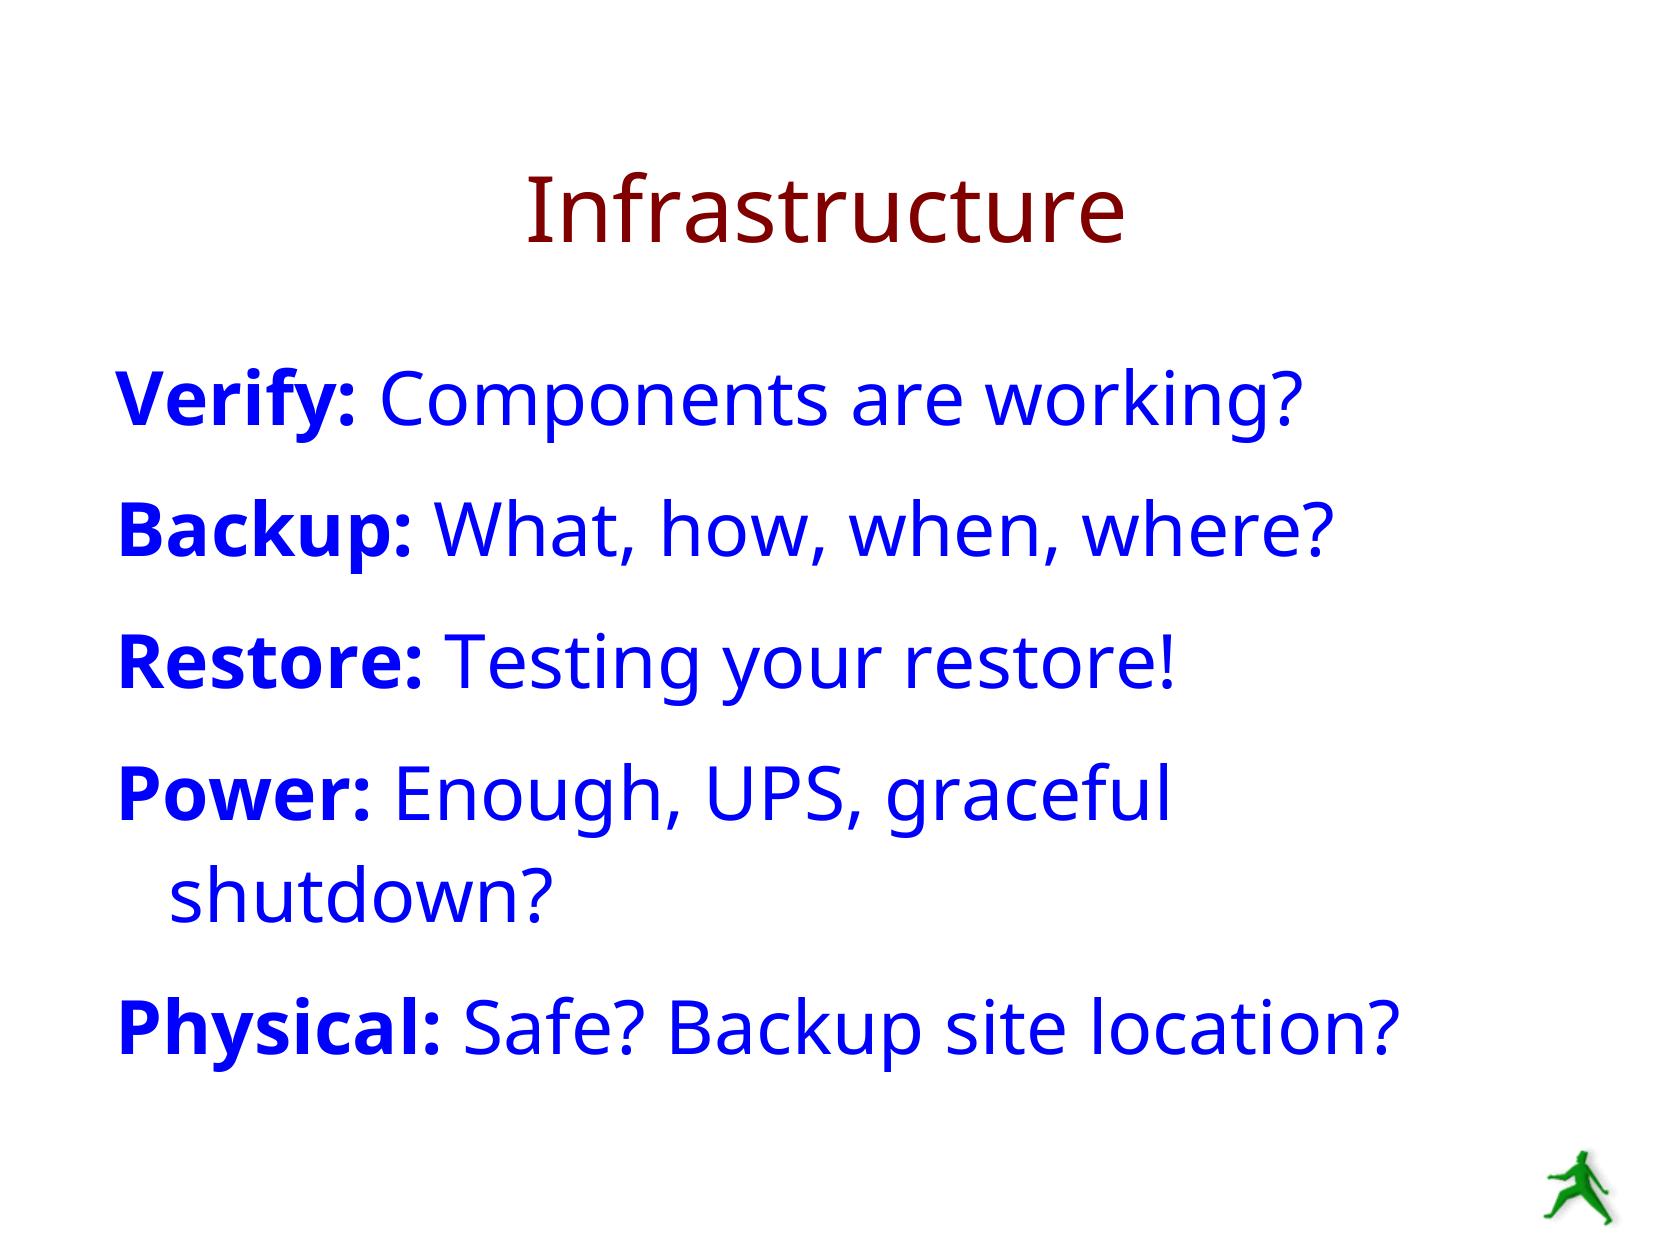

# Infrastructure
Verify: Components are working?
Backup: What, how, when, where?
Restore: Testing your restore!
Power: Enough, UPS, graceful shutdown?
Physical: Safe? Backup site location?